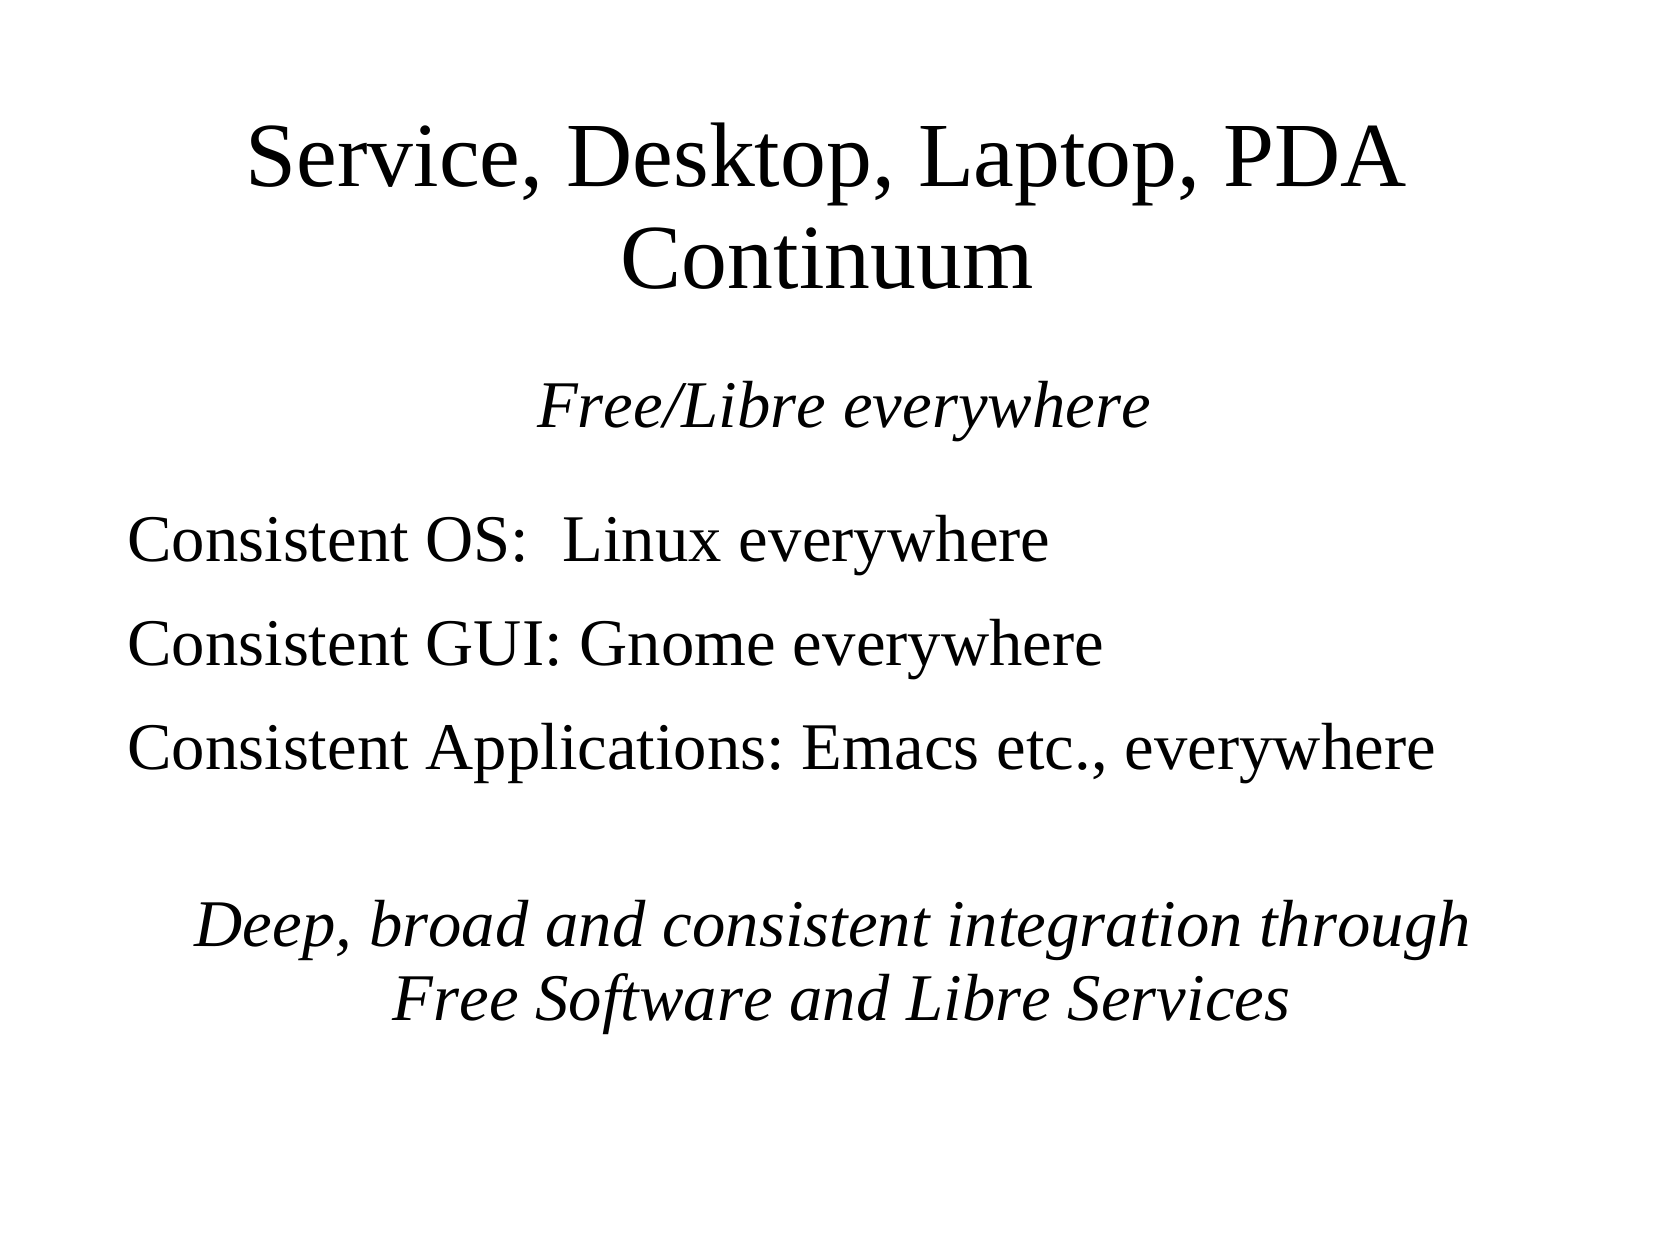

# Service, Desktop, Laptop, PDA Continuum
Free/Libre everywhere
Consistent OS: Linux everywhere
Consistent GUI: Gnome everywhere
Consistent Applications: Emacs etc., everywhere
Deep, broad and consistent integration through
Free Software and Libre Services